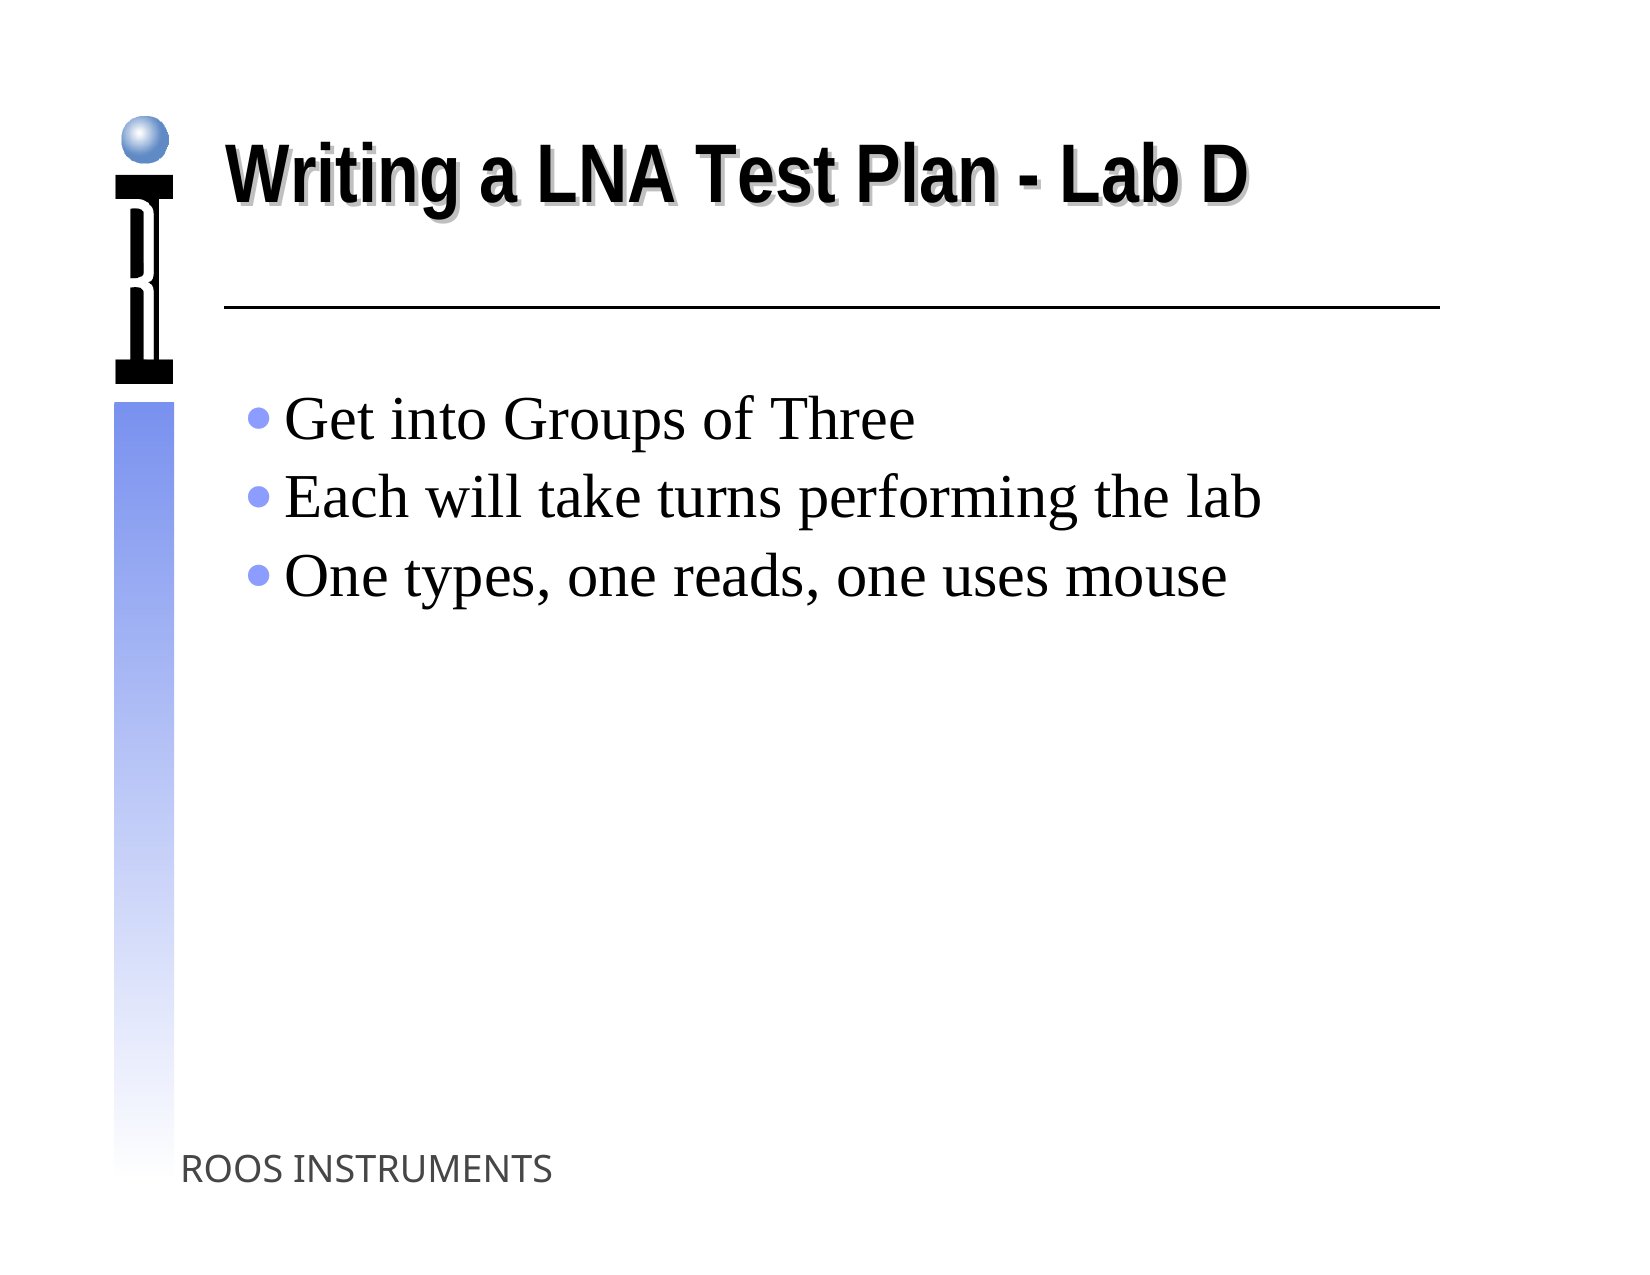

Writing a LNA Test Plan - Lab D
Get into Groups of Three
Each will take turns performing the lab
One types, one reads, one uses mouse